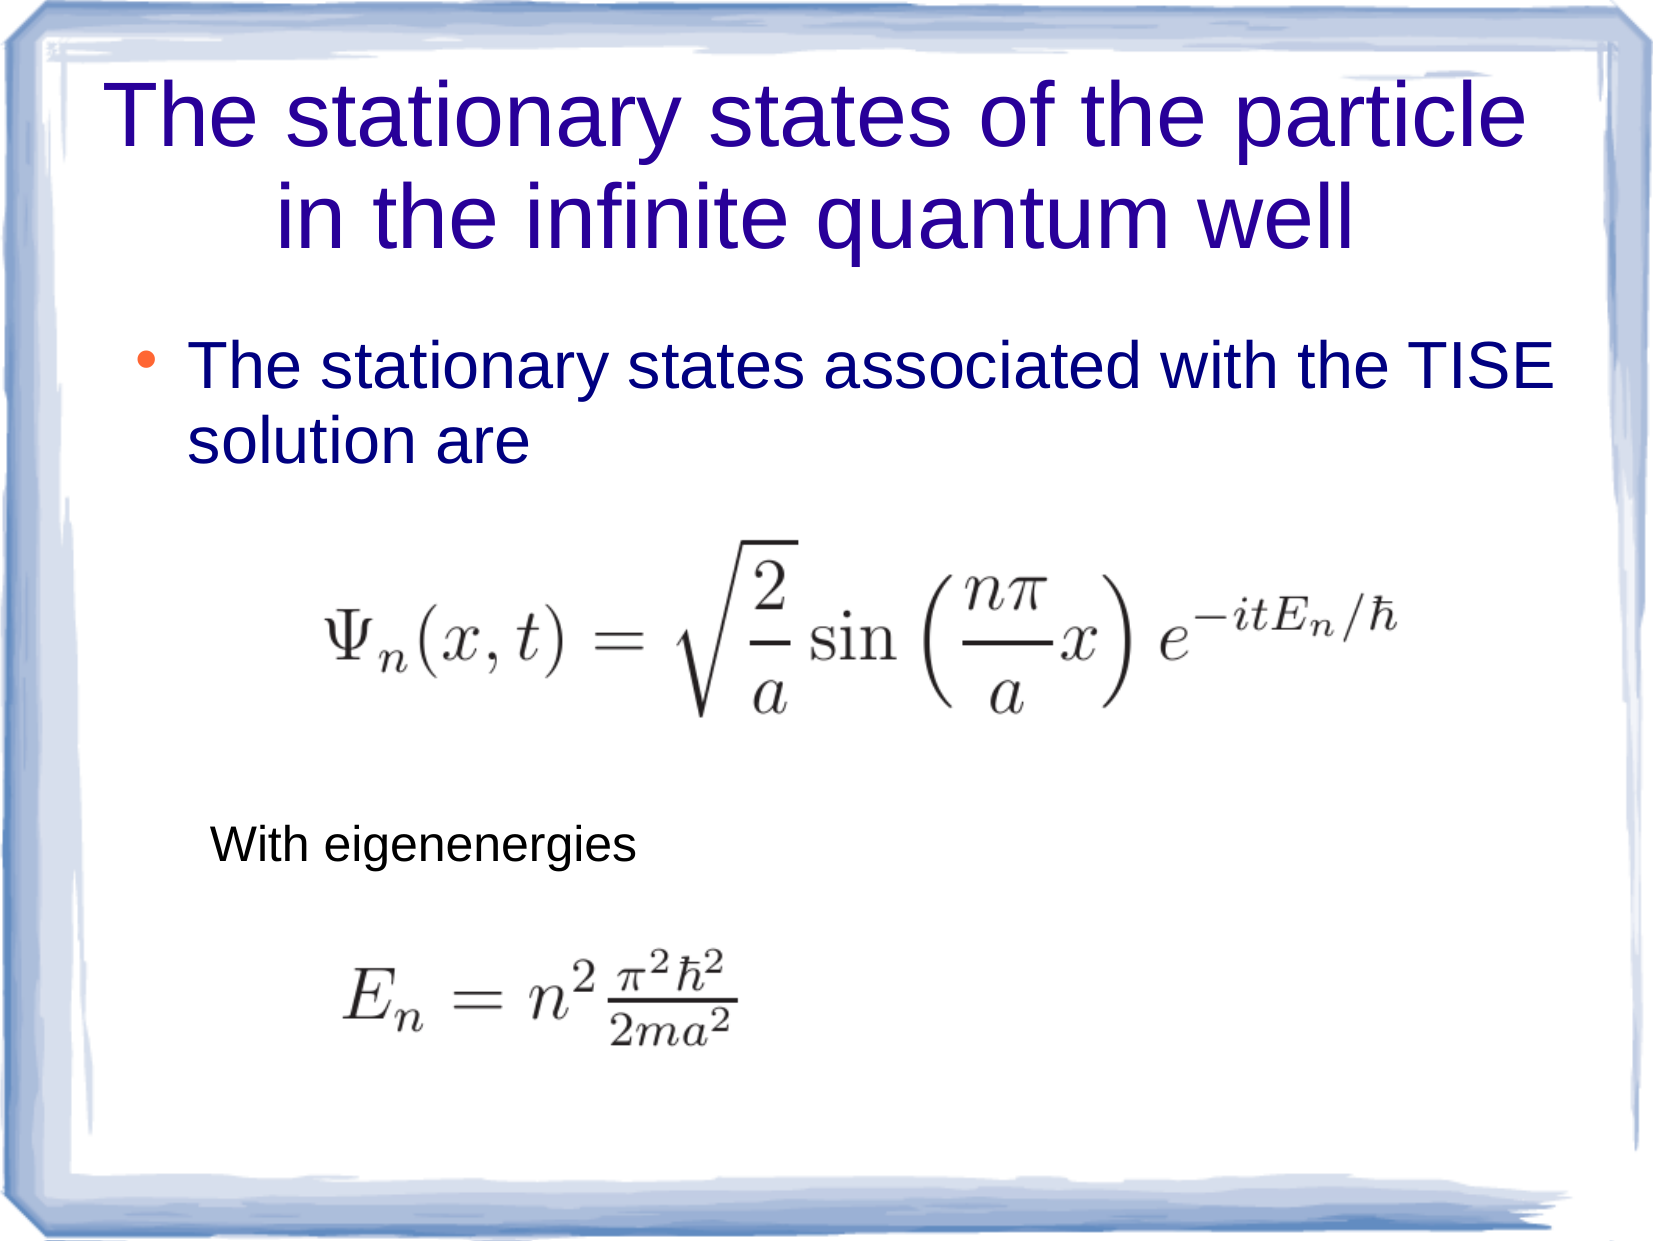

# The stationary states of the particle in the infinite quantum well
The stationary states associated with the TISE solution are
With eigenenergies